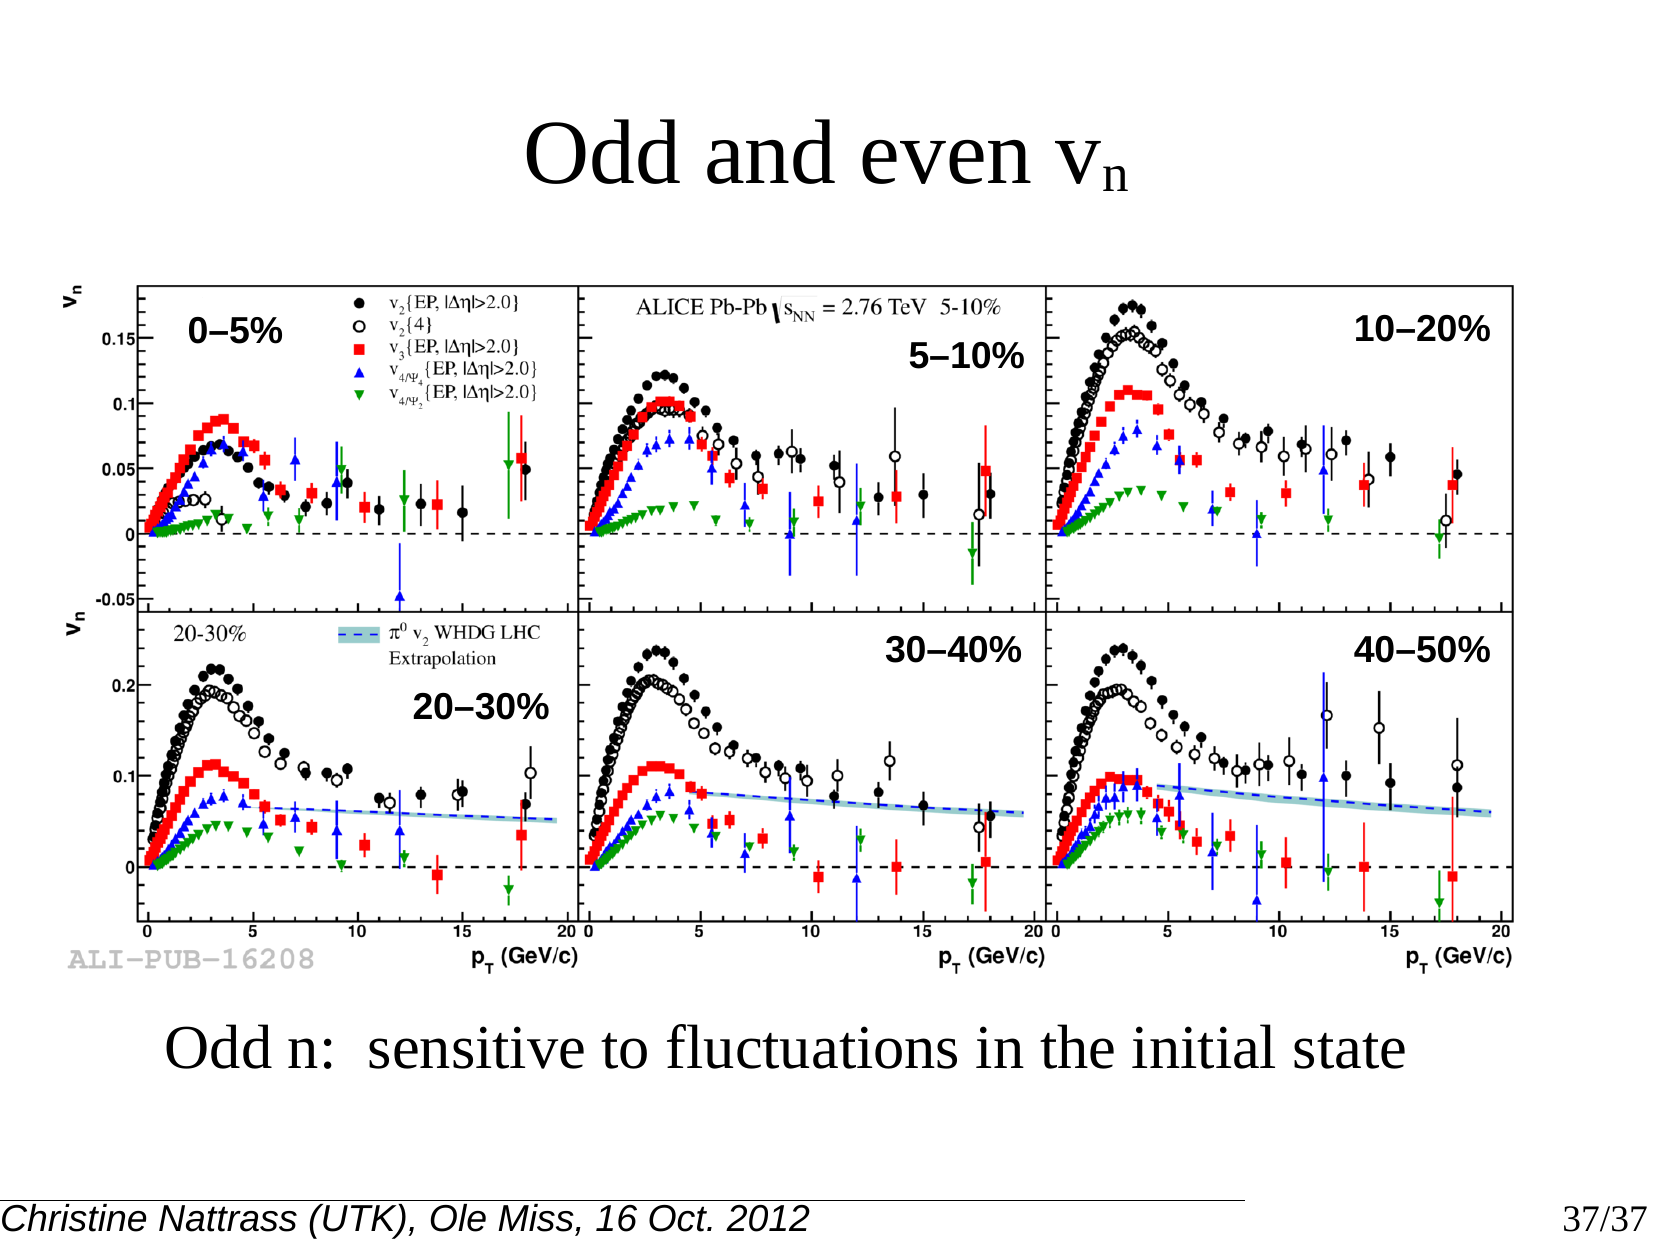

# Odd and even vn
10–20%
0–5%
5–10%
30–40%
40–50%
20–30%
Odd n: sensitive to fluctuations in the initial state